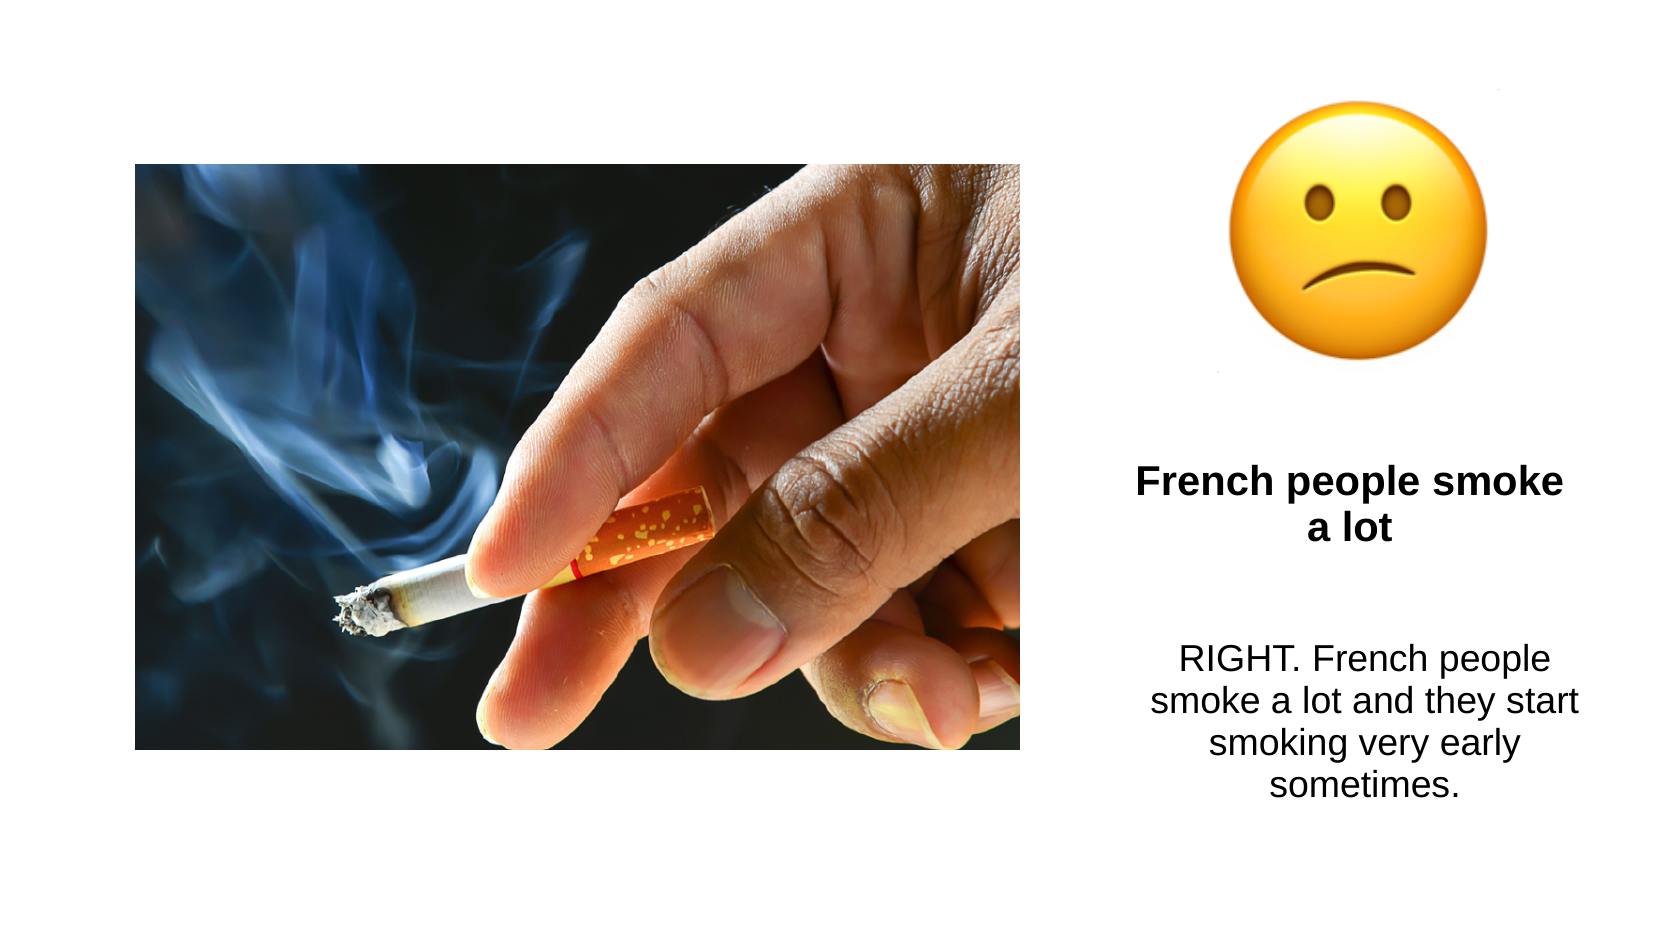

French people smoke a lot
RIGHT. French people smoke a lot and they start smoking very early sometimes.